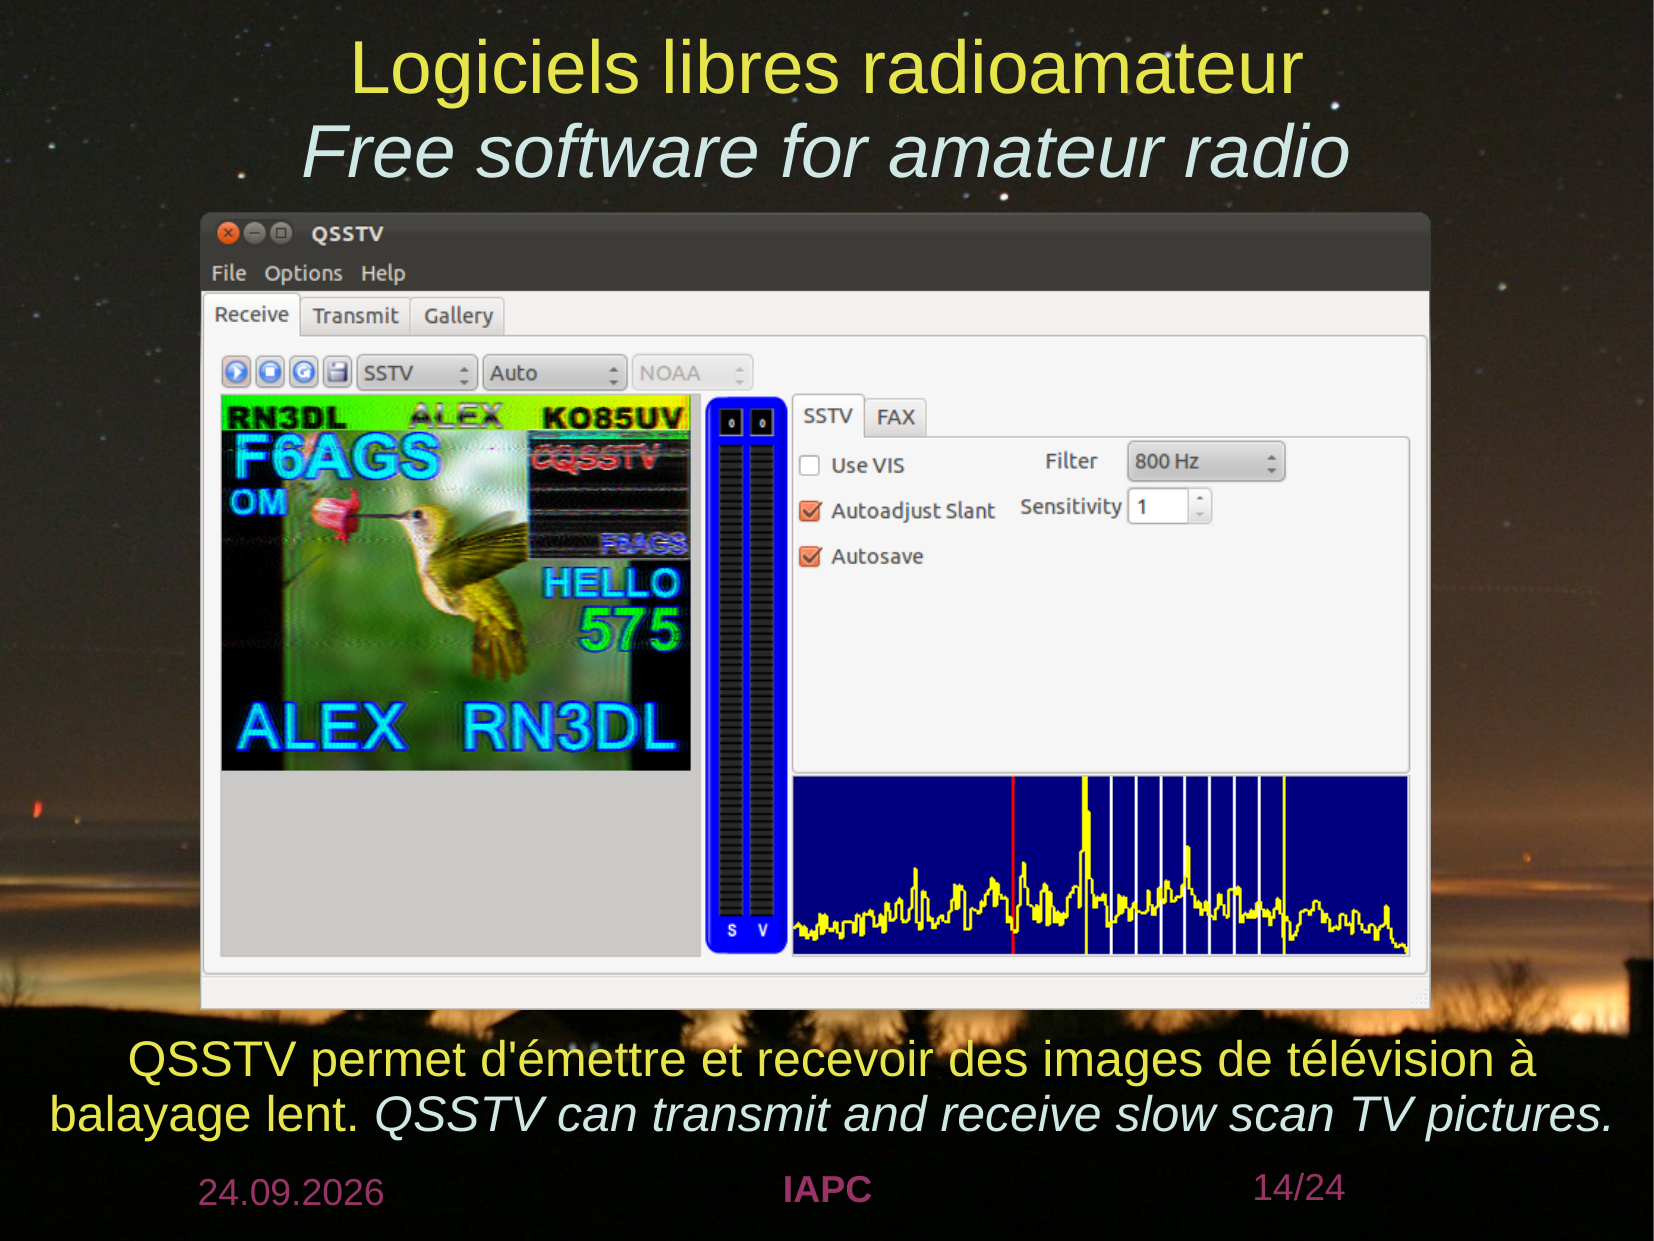

# Logiciels libres radioamateur Free software for amateur radio
QSSTV permet d'émettre et recevoir des images de télévision à balayage lent. QSSTV can transmit and receive slow scan TV pictures.